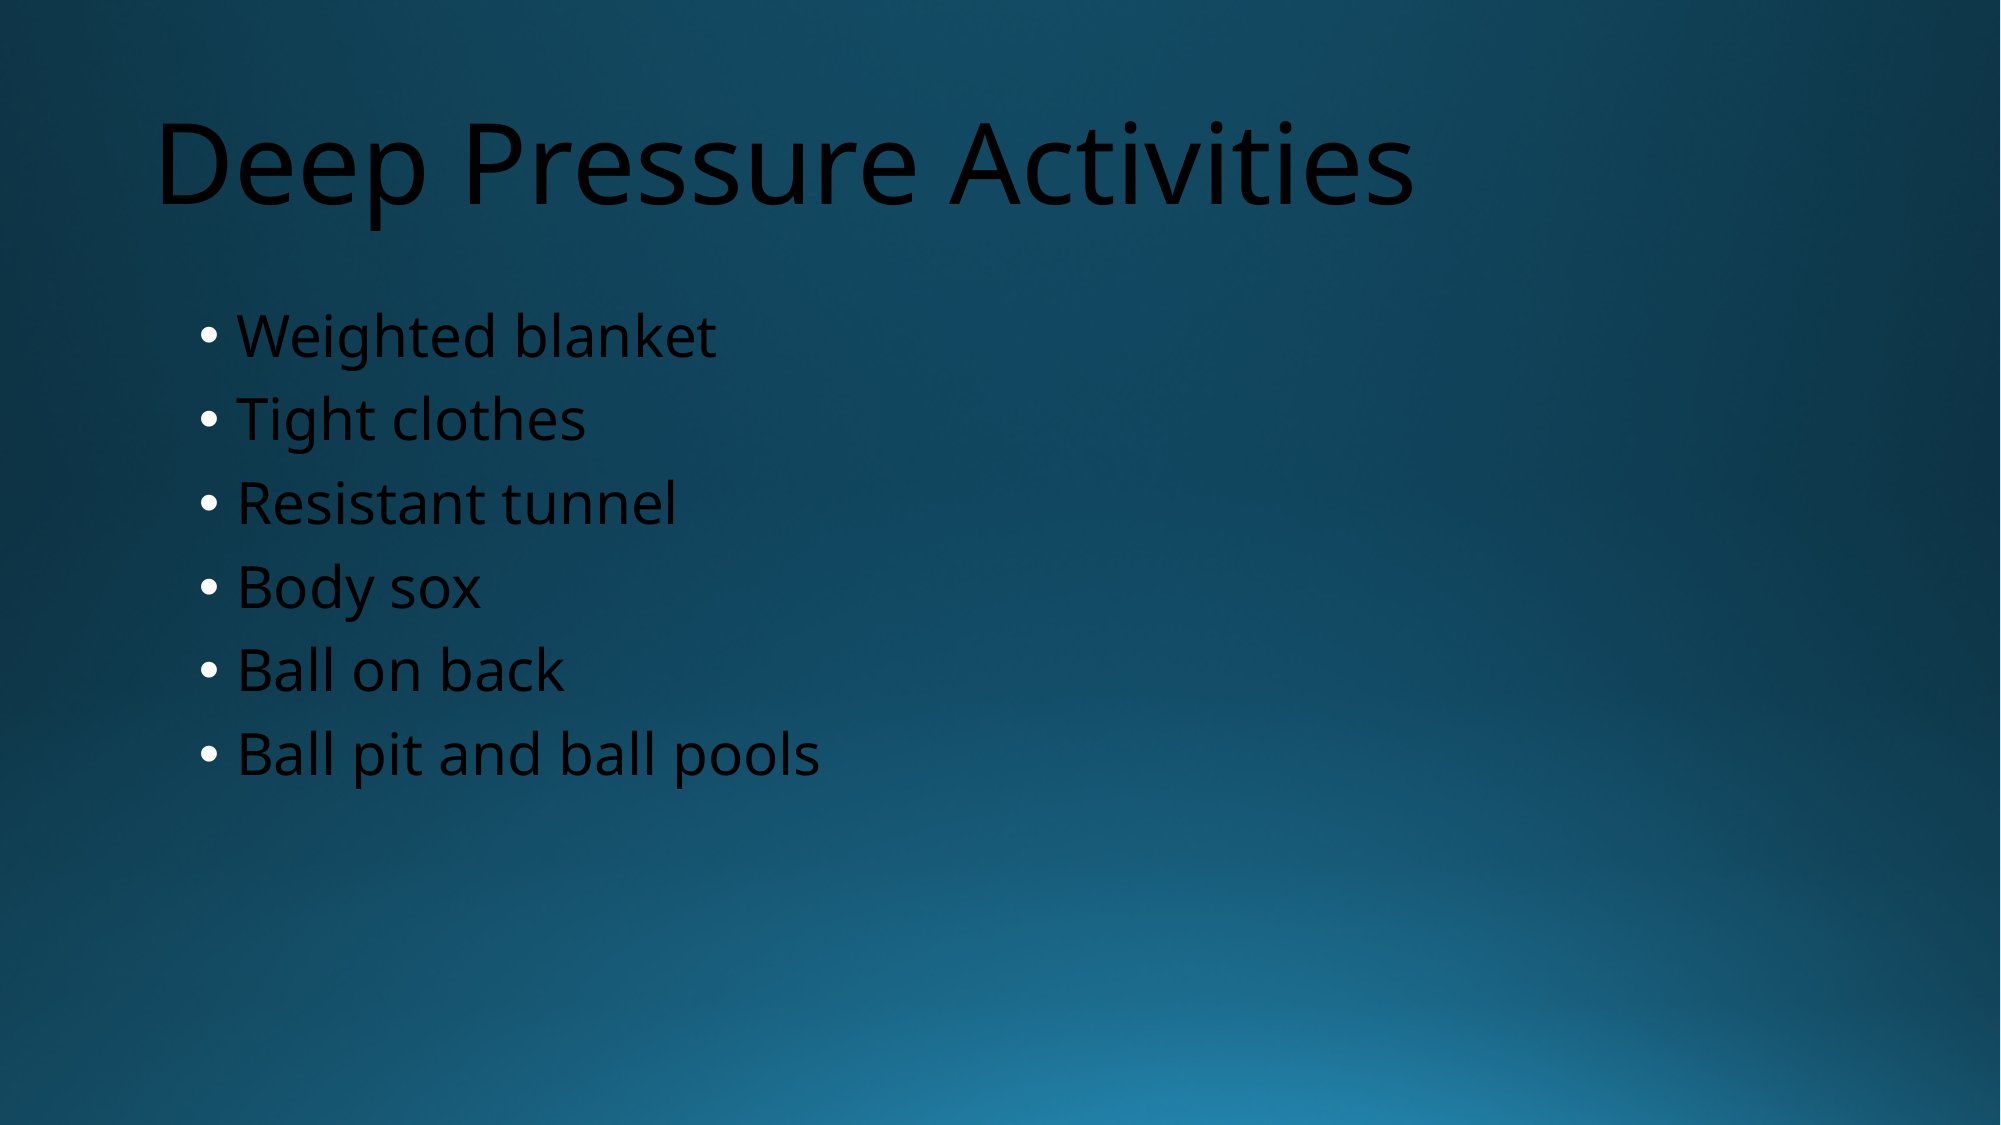

# Deep Pressure Activities
Weighted blanket
Tight clothes
Resistant tunnel
Body sox
Ball on back
Ball pit and ball pools